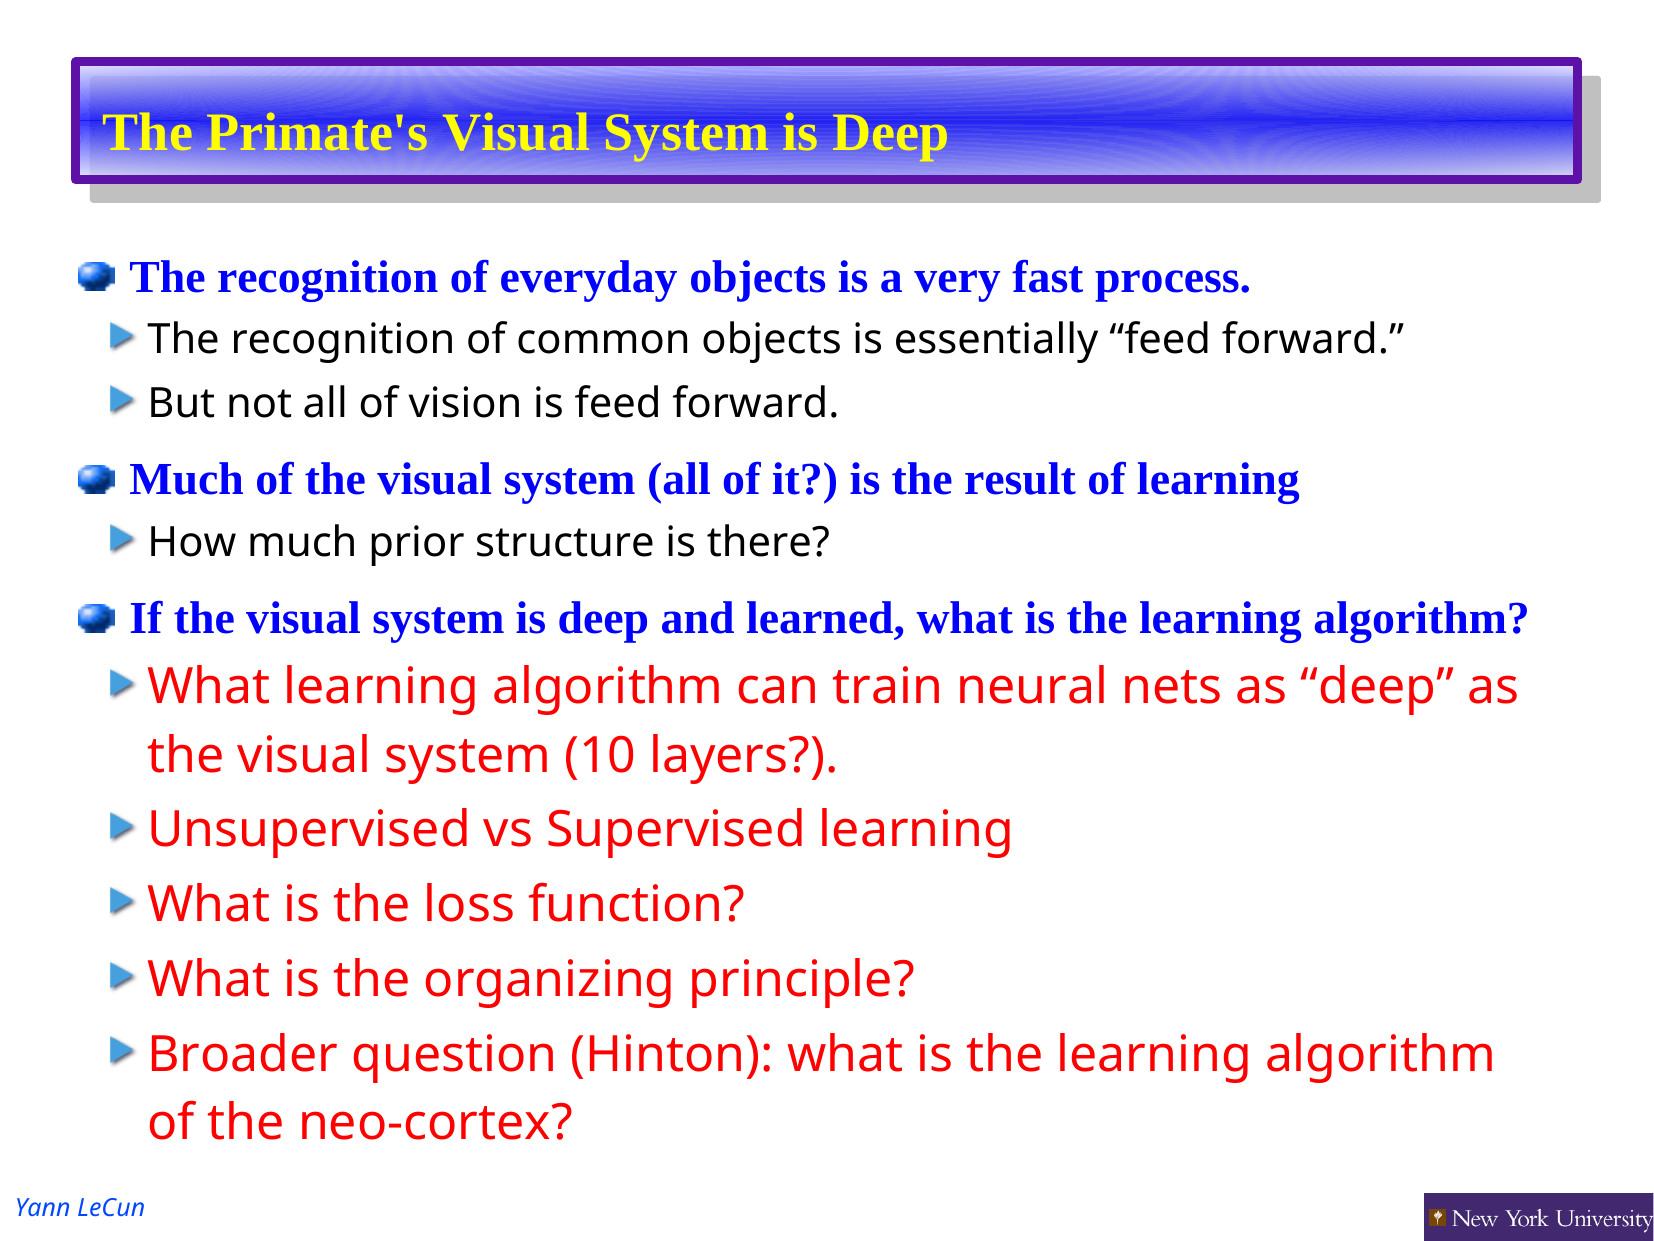

# The Primate's Visual System is Deep
The recognition of everyday objects is a very fast process.
The recognition of common objects is essentially “feed forward.”
But not all of vision is feed forward.
Much of the visual system (all of it?) is the result of learning
How much prior structure is there?
If the visual system is deep and learned, what is the learning algorithm?
What learning algorithm can train neural nets as “deep” as the visual system (10 layers?).
Unsupervised vs Supervised learning
What is the loss function?
What is the organizing principle?
Broader question (Hinton): what is the learning algorithm of the neo-cortex?